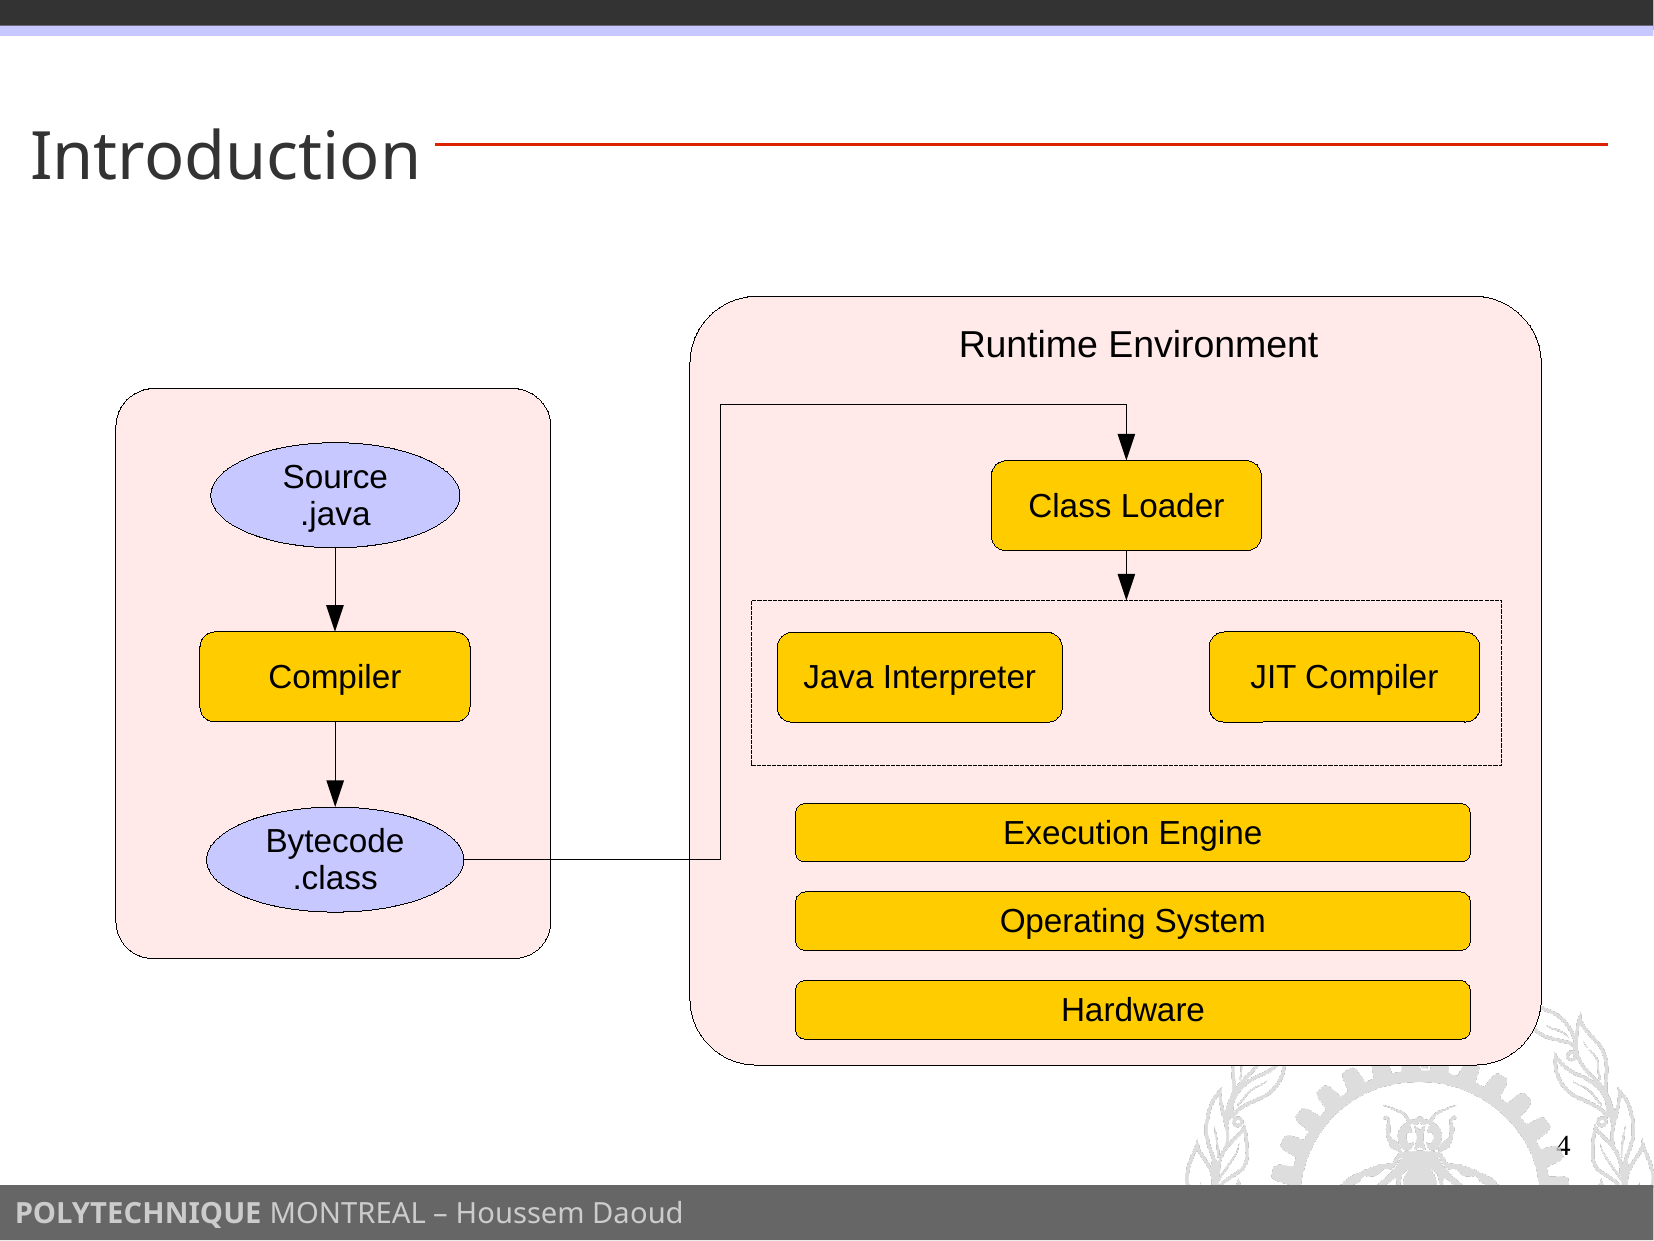

Introduction
Runtime Environment
Source
.java
Class Loader
Compiler
JIT Compiler
Java Interpreter
Execution Engine
Bytecode
.class
Operating System
Hardware
4
POLYTECHNIQUE MONTREAL – Houssem Daoud